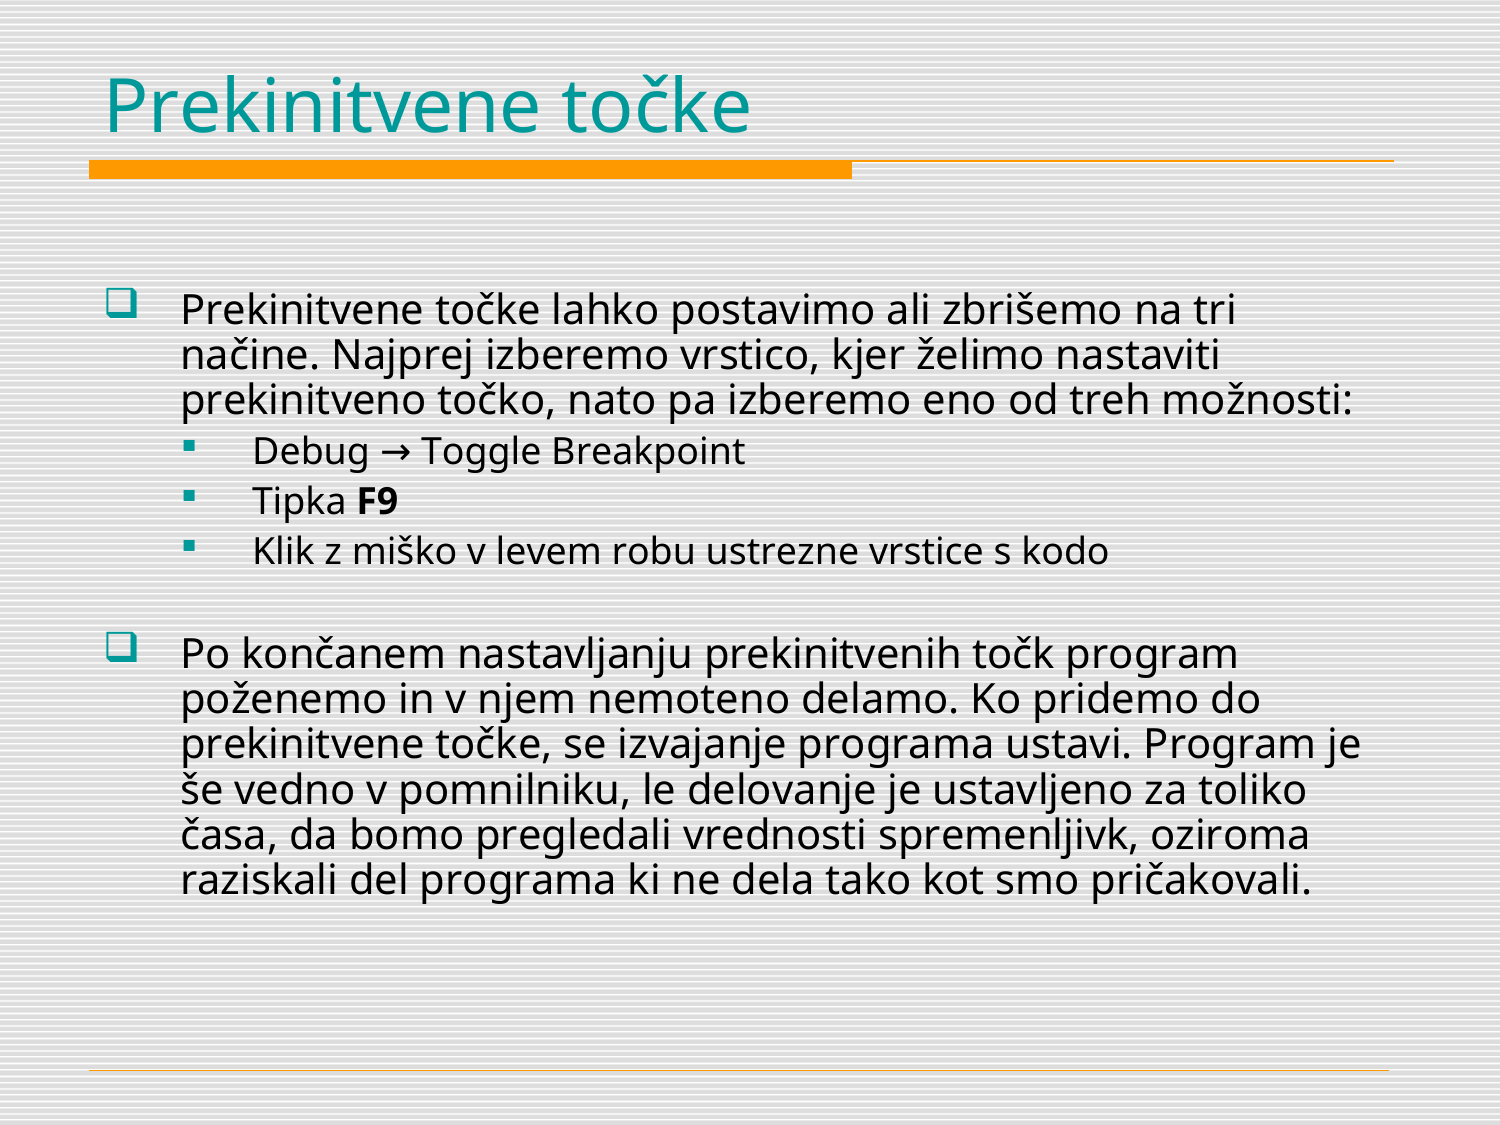

# Prekinitvene točke
Prekinitvene točke lahko postavimo ali zbrišemo na tri načine. Najprej izberemo vrstico, kjer želimo nastaviti prekinitveno točko, nato pa izberemo eno od treh možnosti:
Debug → Toggle Breakpoint
Tipka F9
Klik z miško v levem robu ustrezne vrstice s kodo
Po končanem nastavljanju prekinitvenih točk program poženemo in v njem nemoteno delamo. Ko pridemo do prekinitvene točke, se izvajanje programa ustavi. Program je še vedno v pomnilniku, le delovanje je ustavljeno za toliko časa, da bomo pregledali vrednosti spremenljivk, oziroma raziskali del programa ki ne dela tako kot smo pričakovali.